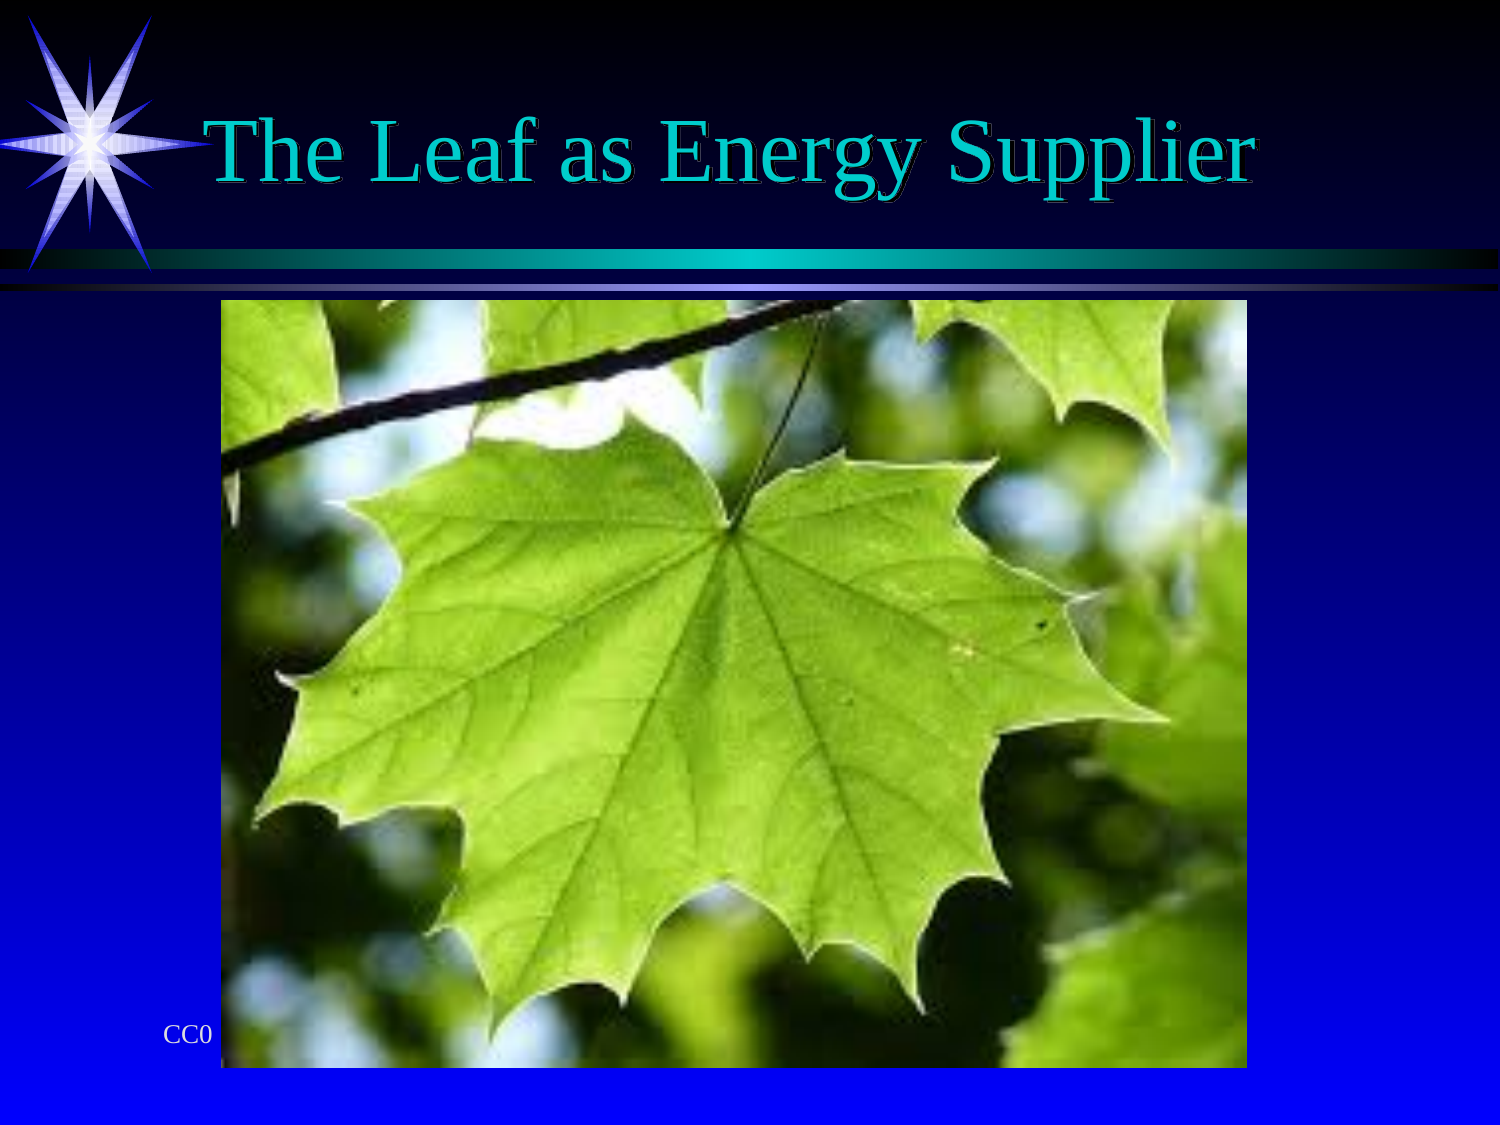

# The Leaf as Energy Supplier
CC0